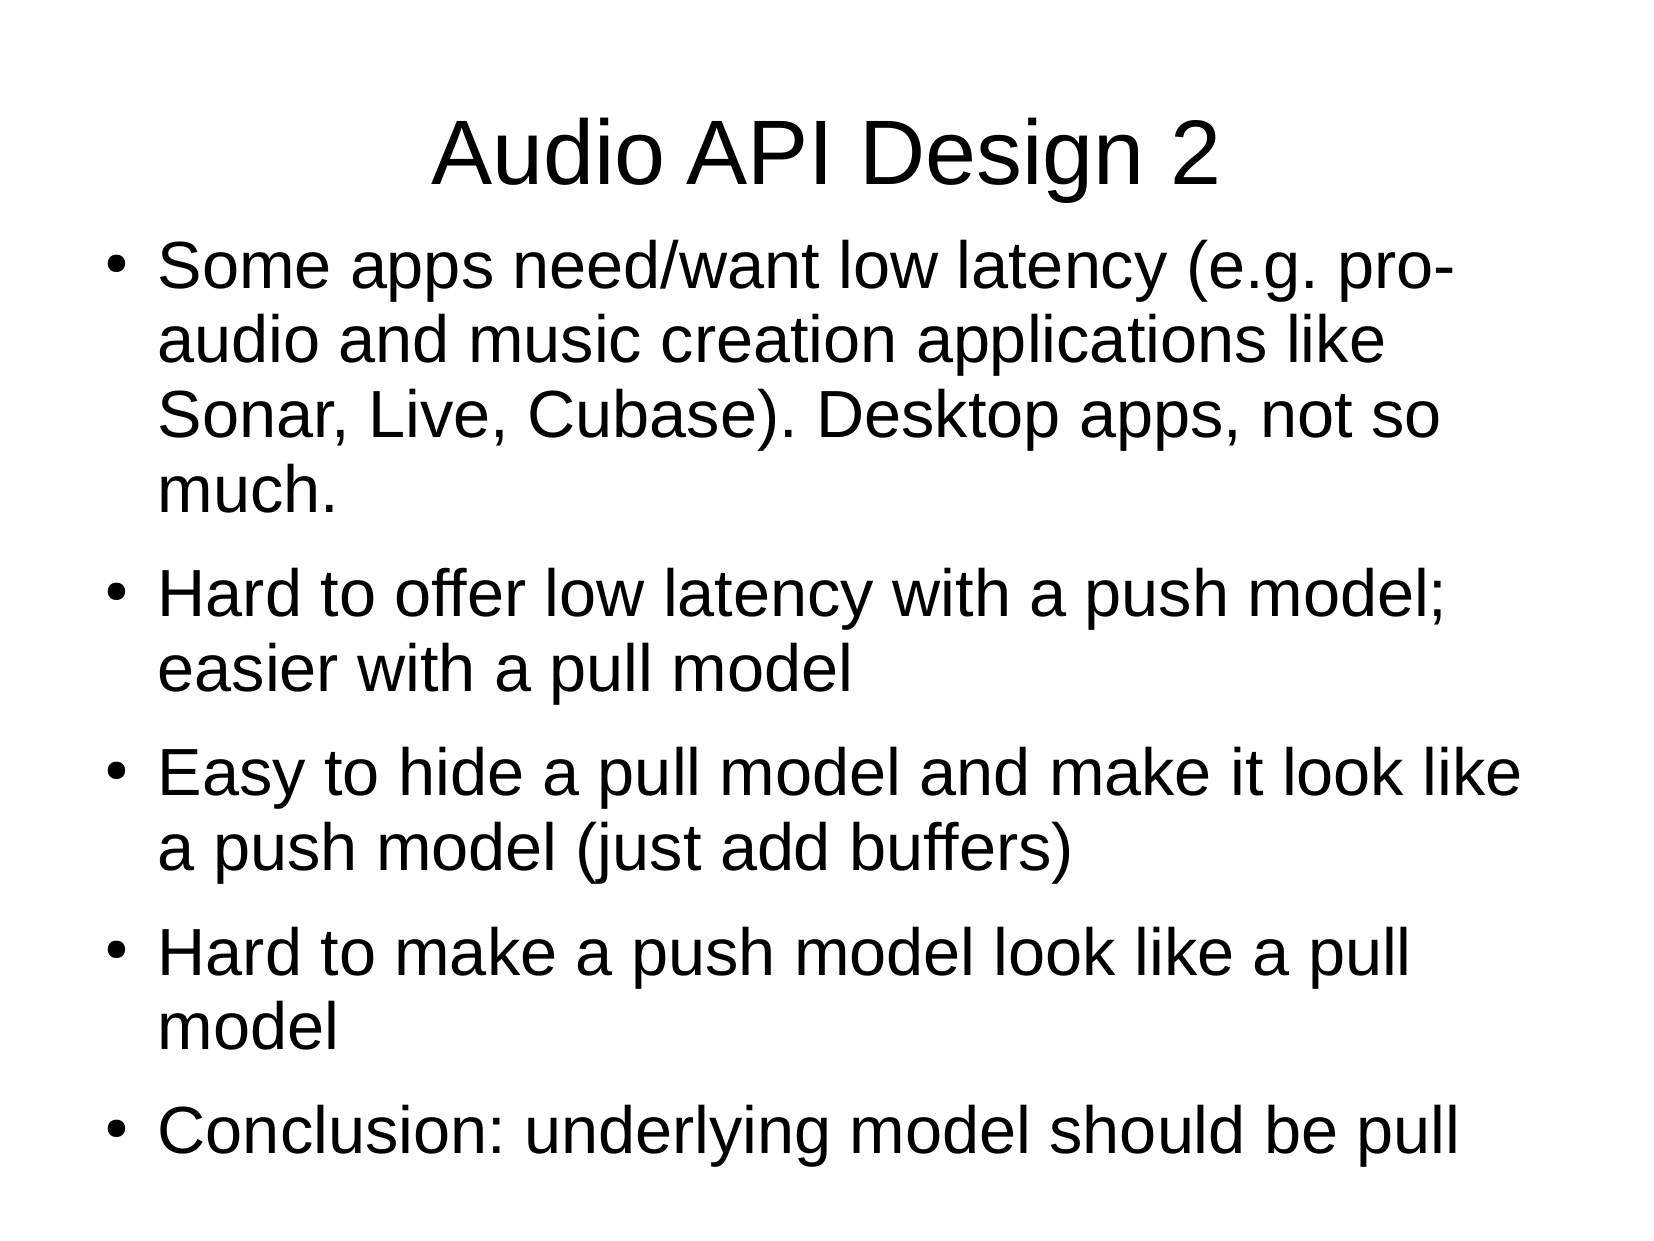

# Audio API Design 2
Some apps need/want low latency (e.g. pro-audio and music creation applications like Sonar, Live, Cubase). Desktop apps, not so much.
Hard to offer low latency with a push model; easier with a pull model
Easy to hide a pull model and make it look like a push model (just add buffers)
Hard to make a push model look like a pull model
Conclusion: underlying model should be pull